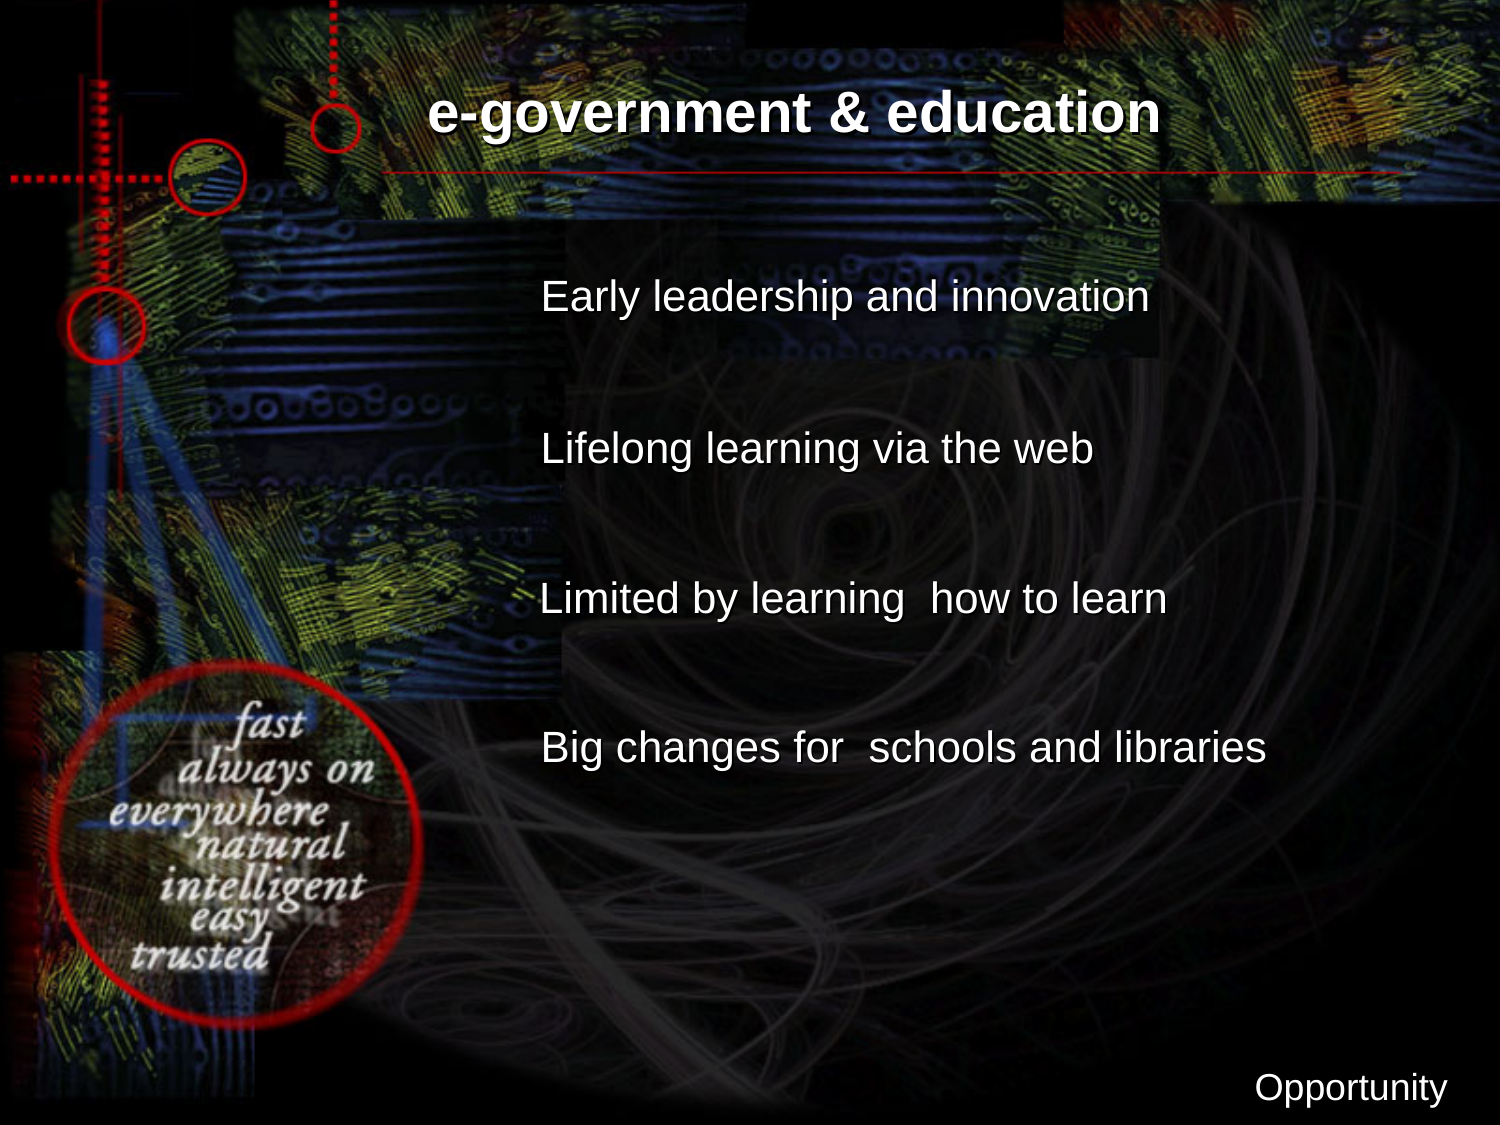

# e-government & education
Early leadership and innovation
Lifelong learning via the web
Limited by learning how to learn
Big changes for schools and libraries
Opportunity